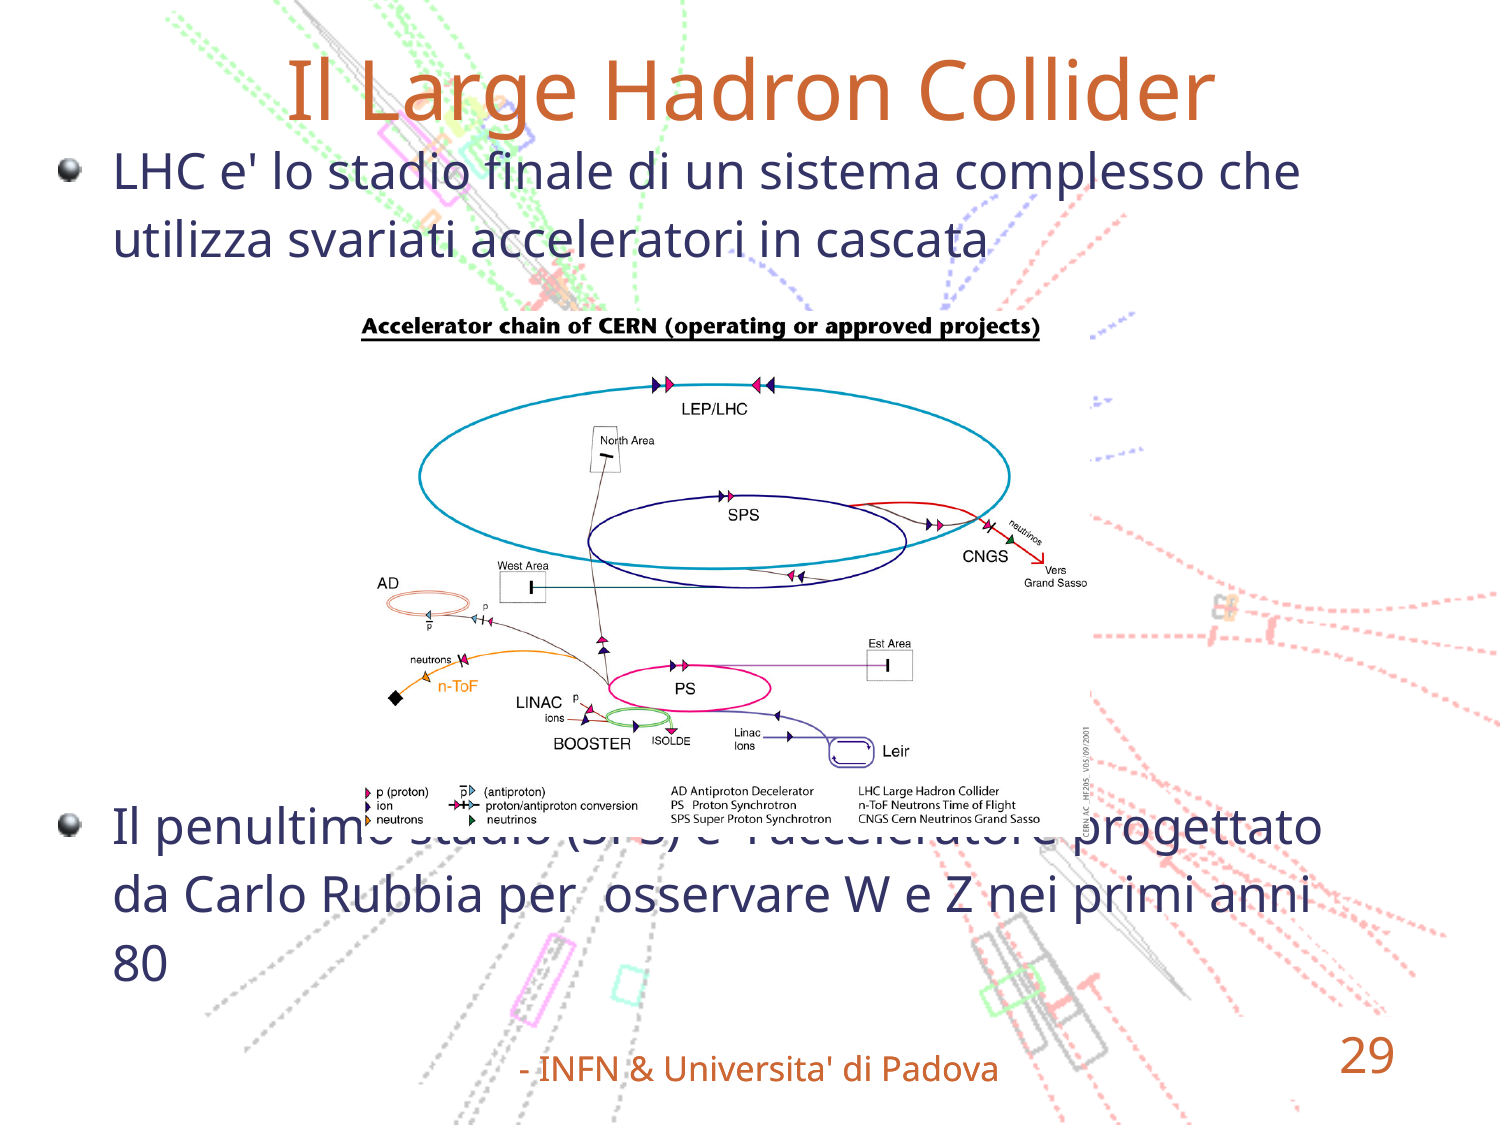

Il Large Hadron Collider
# LHC e' lo stadio finale di un sistema complesso che utilizza svariati acceleratori in cascata
Il penultimo stadio (SPS) e' l'acceleratore progettato da Carlo Rubbia per osservare W e Z nei primi anni 80
29